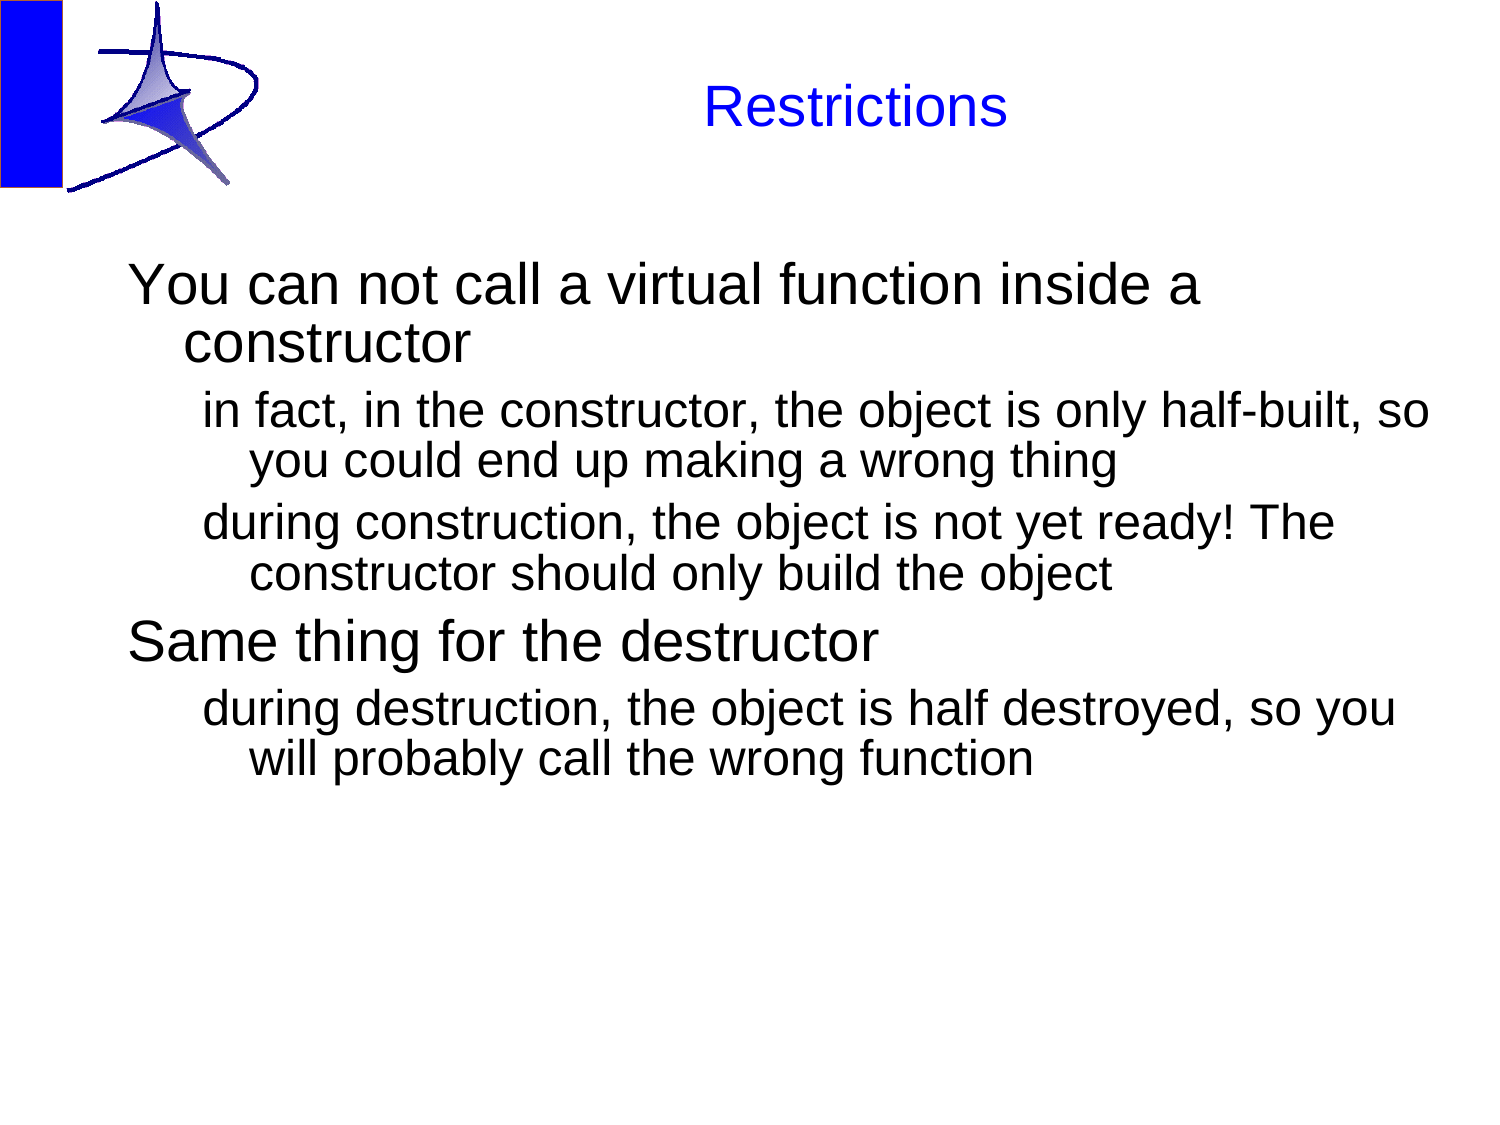

# Restrictions
You can not call a virtual function inside a constructor
in fact, in the constructor, the object is only half-built, so you could end up making a wrong thing
during construction, the object is not yet ready! The constructor should only build the object
Same thing for the destructor
during destruction, the object is half destroyed, so you will probably call the wrong function